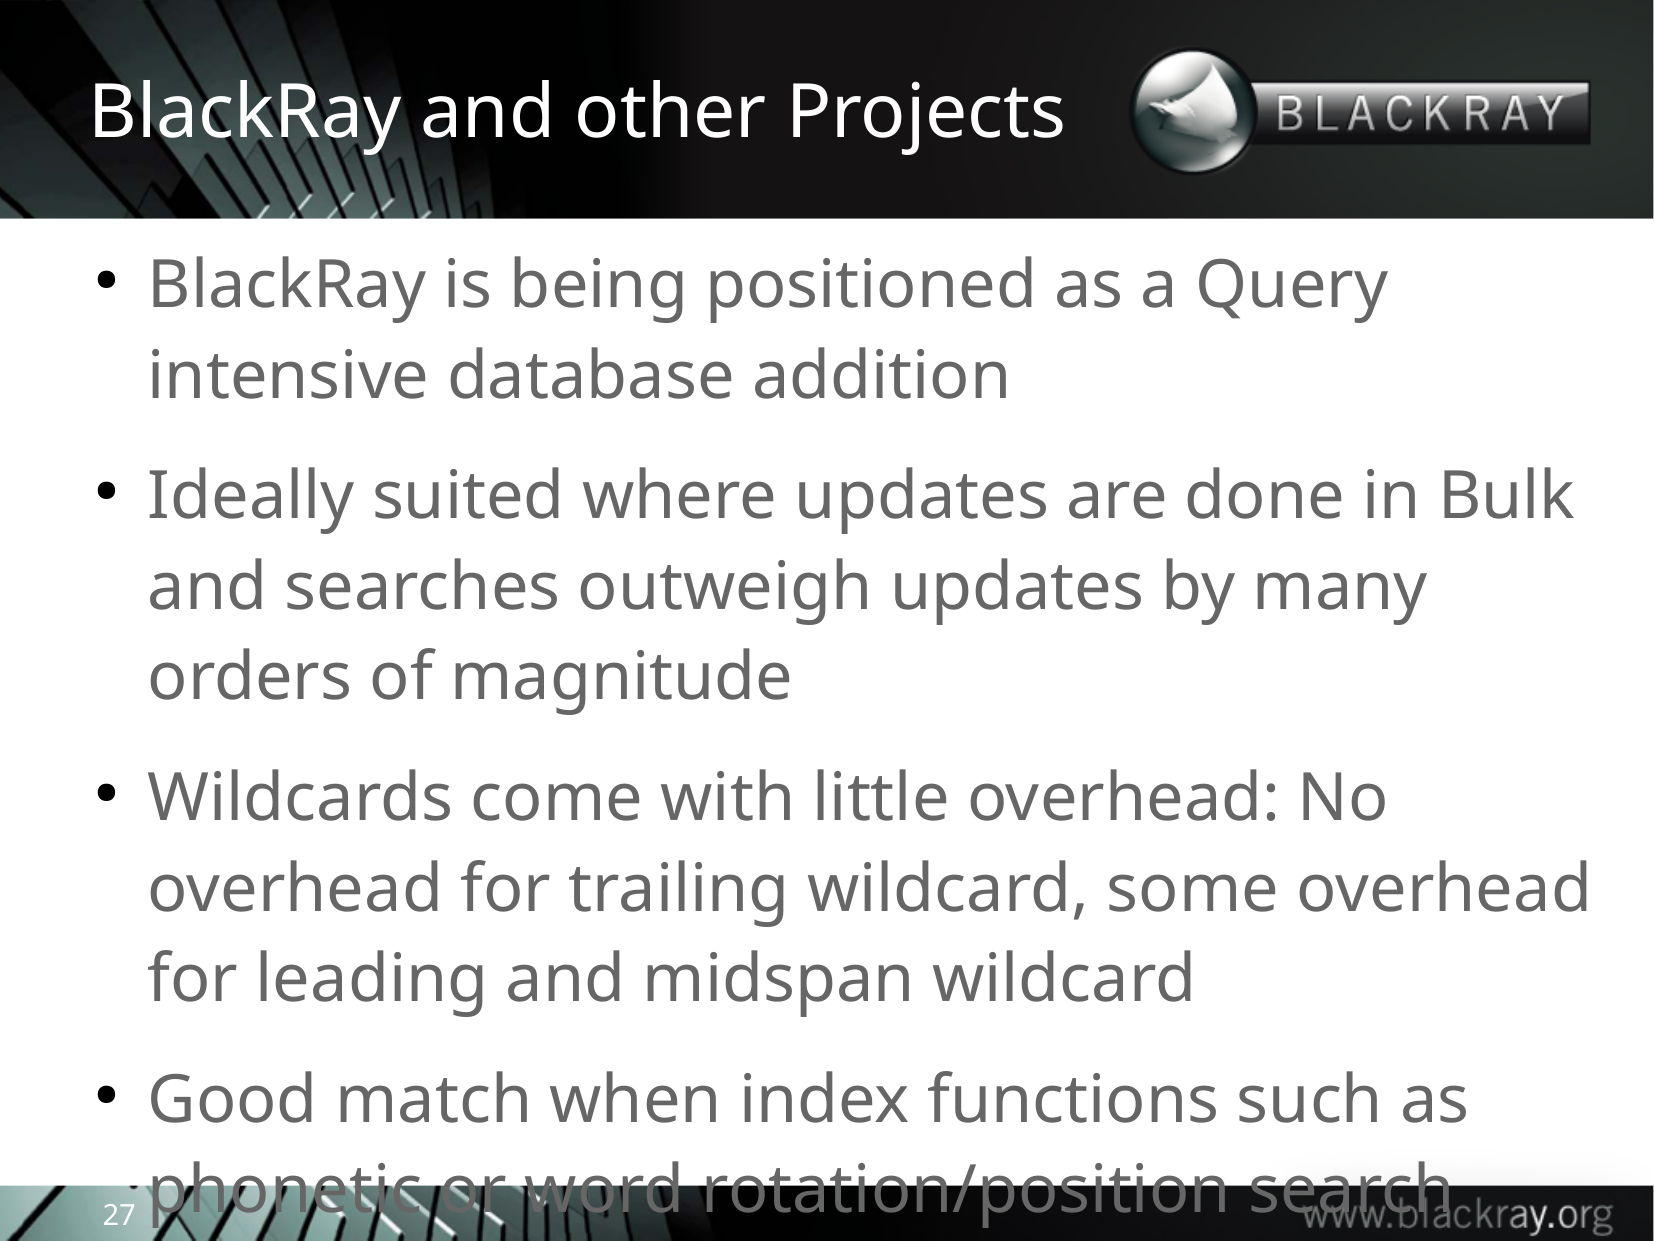

# BlackRay and other Projects
BlackRay is being positioned as a Query intensive database addition
Ideally suited where updates are done in Bulk and searches outweigh updates by many orders of magnitude
Wildcards come with little overhead: No overhead for trailing wildcard, some overhead for leading and midspan wildcard
Good match when index functions such as phonetic or word rotation/position search combined with relational data are required